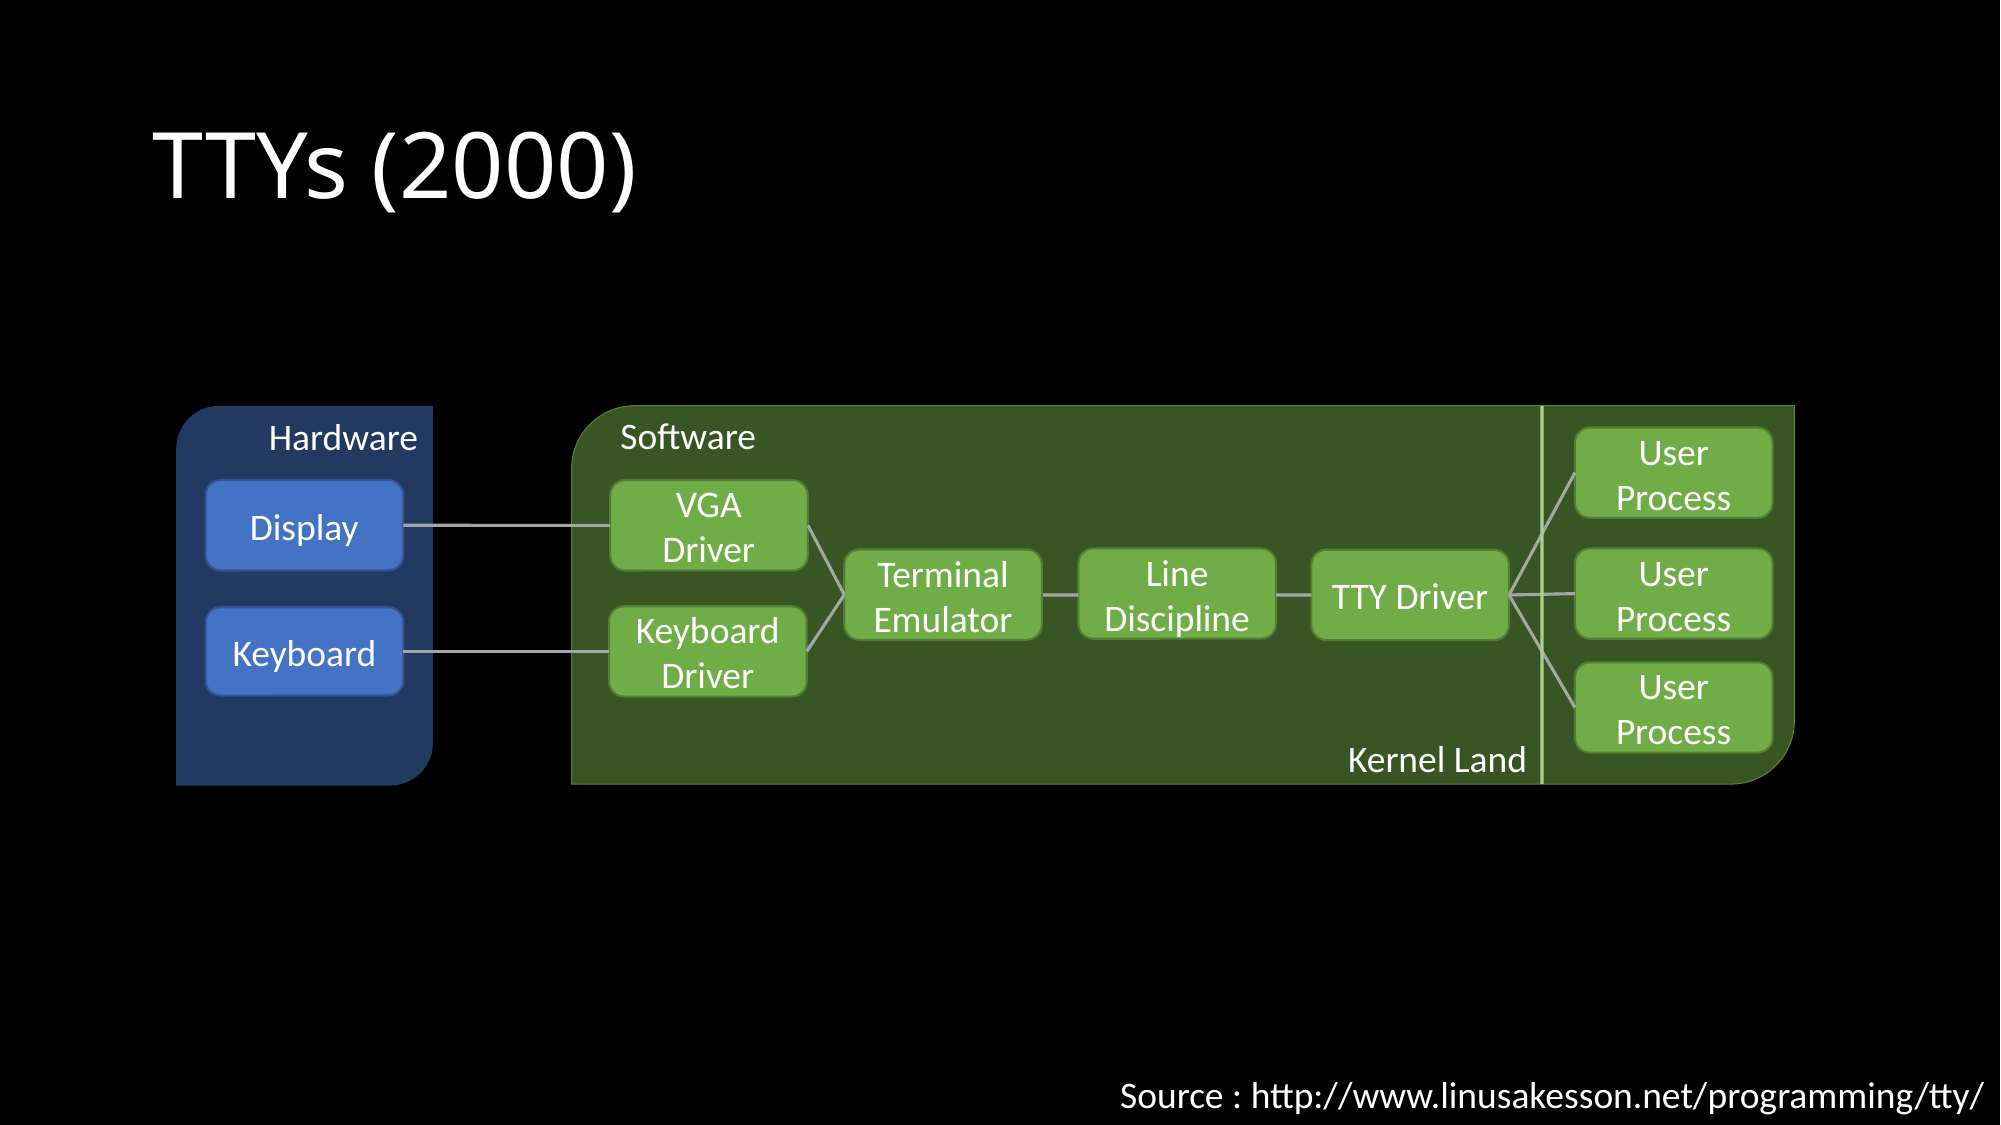

# TTYs (2000)
 Software
User Process
VGA Driver
Line Discipline
User Process
Terminal Emulator
TTY Driver
Keyboard Driver
User Process
Kernel Land
Hardware
Display
Keyboard
Source : http://www.linusakesson.net/programming/tty/